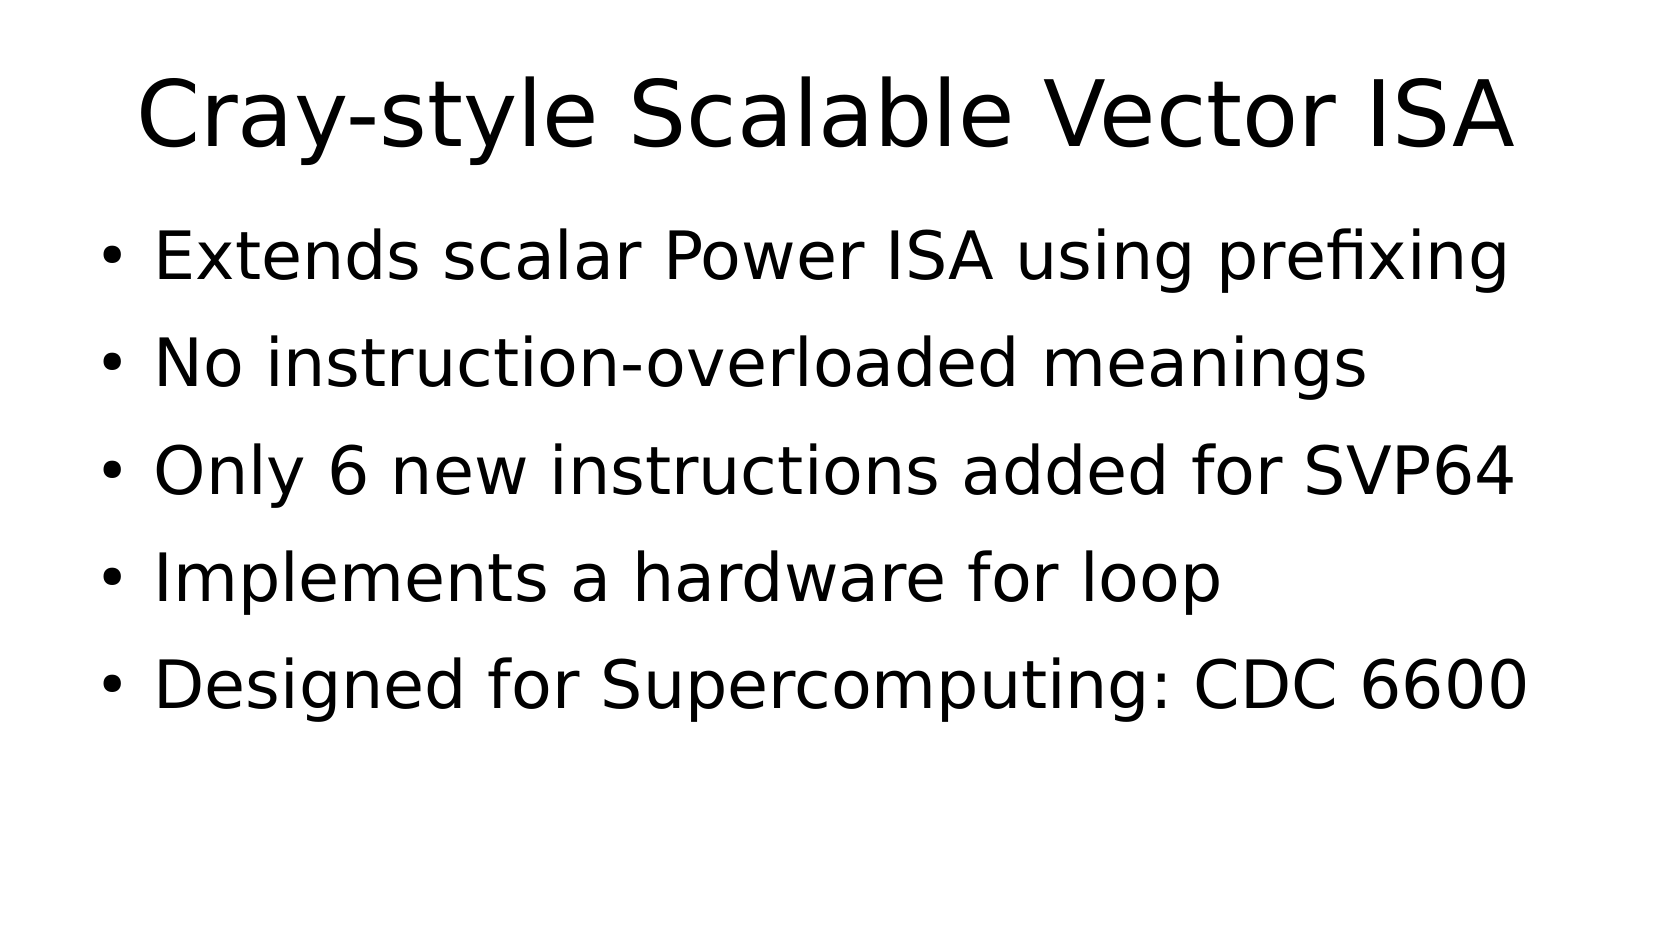

# Cray-style Scalable Vector ISA
Extends scalar Power ISA using prefixing
No instruction-overloaded meanings
Only 6 new instructions added for SVP64
Implements a hardware for loop
Designed for Supercomputing: CDC 6600